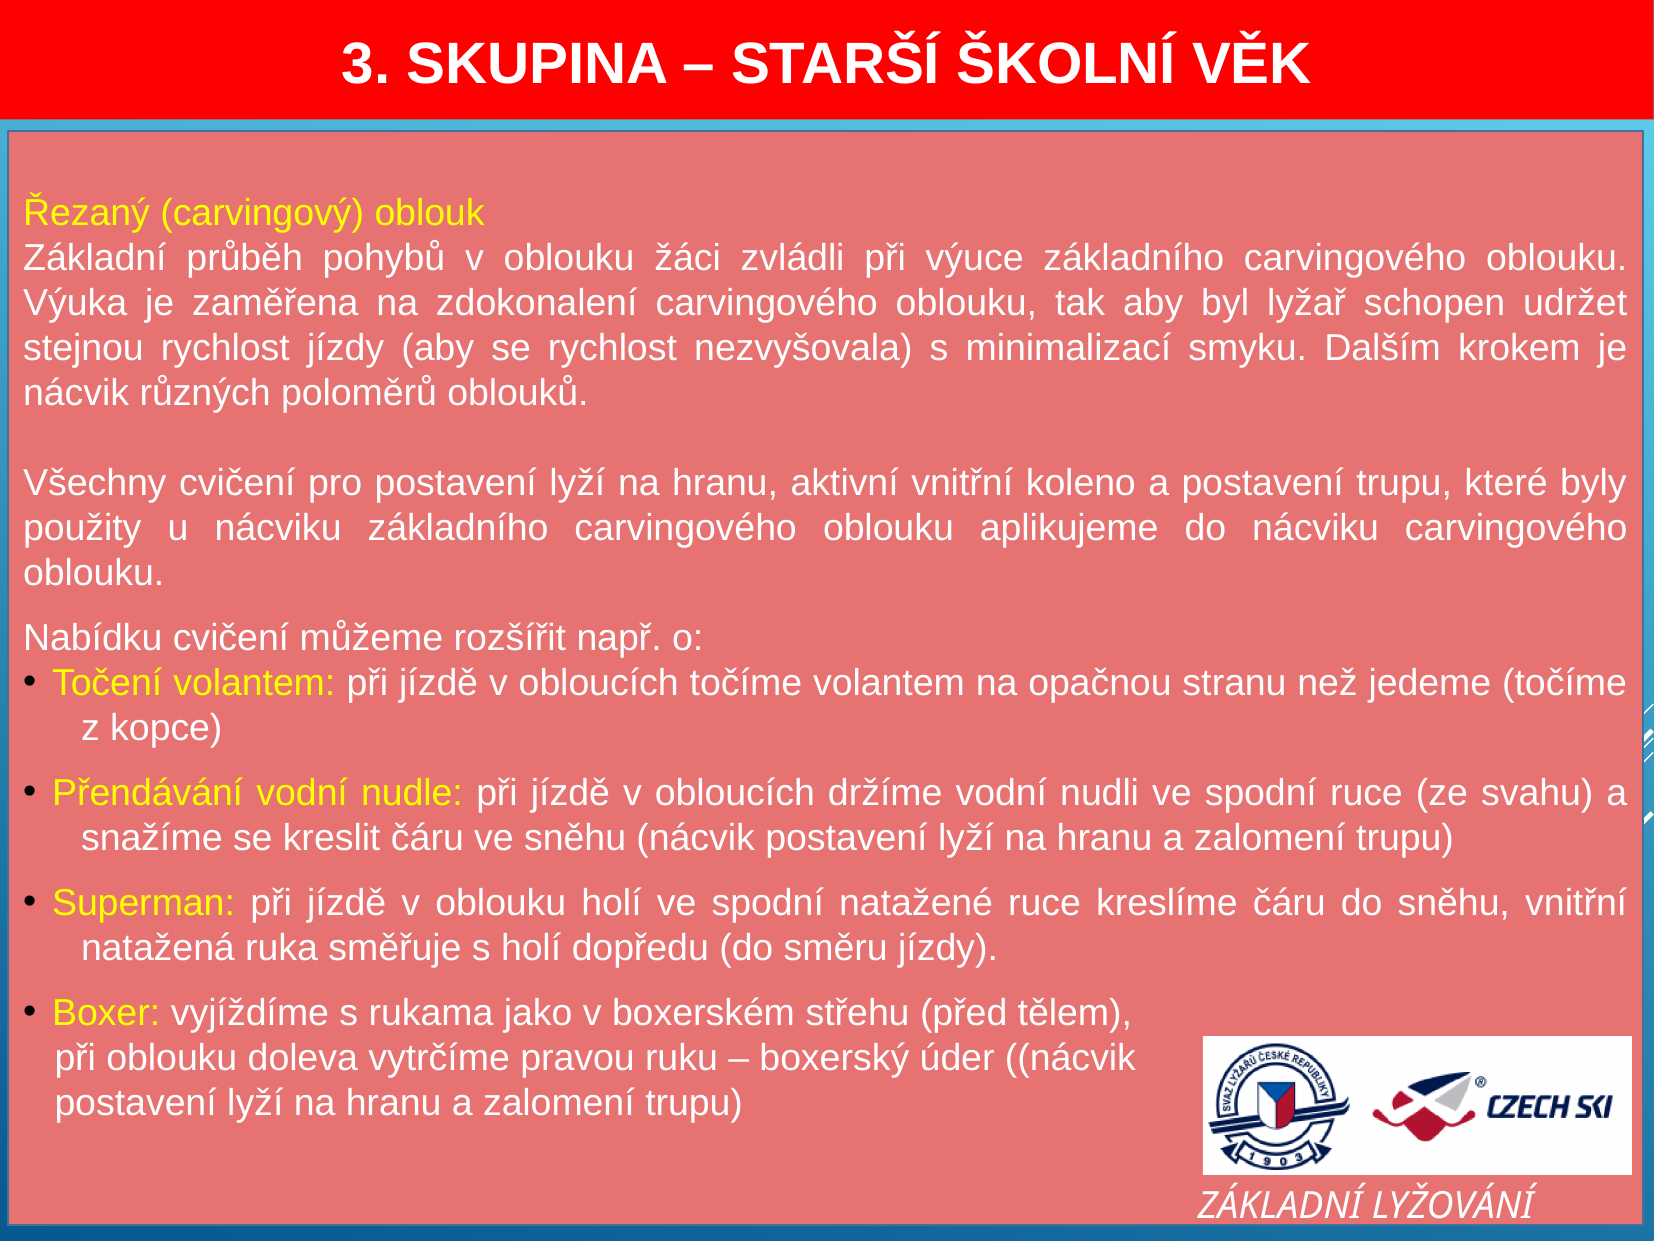

# 3. skupina – starší školní věk
Řezaný (carvingový) oblouk
Základní průběh pohybů v oblouku žáci zvládli při výuce základního carvingového oblouku. Výuka je zaměřena na zdokonalení carvingového oblouku, tak aby byl lyžař schopen udržet stejnou rychlost jízdy (aby se rychlost nezvyšovala) s minimalizací smyku. Dalším krokem je nácvik různých poloměrů oblouků.
Všechny cvičení pro postavení lyží na hranu, aktivní vnitřní koleno a postavení trupu, které byly použity u nácviku základního carvingového oblouku aplikujeme do nácviku carvingového oblouku.
Nabídku cvičení můžeme rozšířit např. o:
Točení volantem: při jízdě v obloucích točíme volantem na opačnou stranu než jedeme (točíme z kopce)
Přendávání vodní nudle: při jízdě v obloucích držíme vodní nudli ve spodní ruce (ze svahu) a snažíme se kreslit čáru ve sněhu (nácvik postavení lyží na hranu a zalomení trupu)
Superman: při jízdě v oblouku holí ve spodní natažené ruce kreslíme čáru do sněhu, vnitřní natažená ruka směřuje s holí dopředu (do směru jízdy).
Boxer: vyjíždíme s rukama jako v boxerském střehu (před tělem),
 při oblouku doleva vytrčíme pravou ruku – boxerský úder ((nácvik
 postavení lyží na hranu a zalomení trupu)
ZÁKLADNÍ LYŽOVÁNÍ